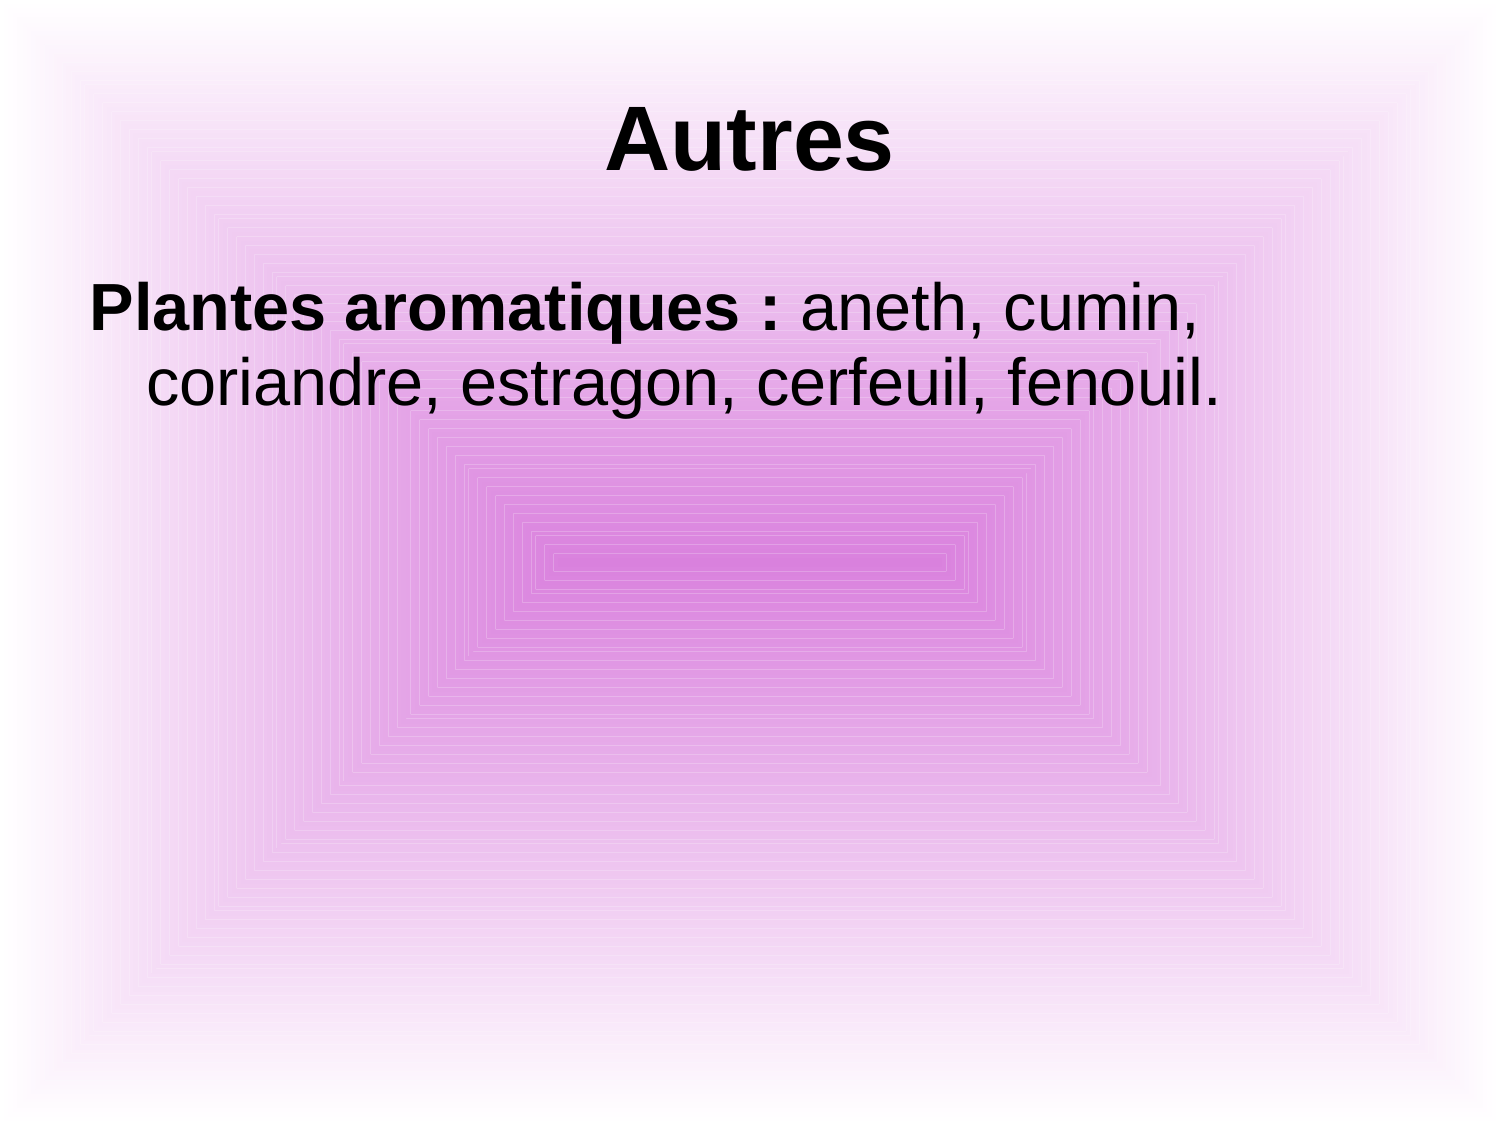

# Autres
Plantes aromatiques : aneth, cumin, coriandre, estragon, cerfeuil, fenouil.